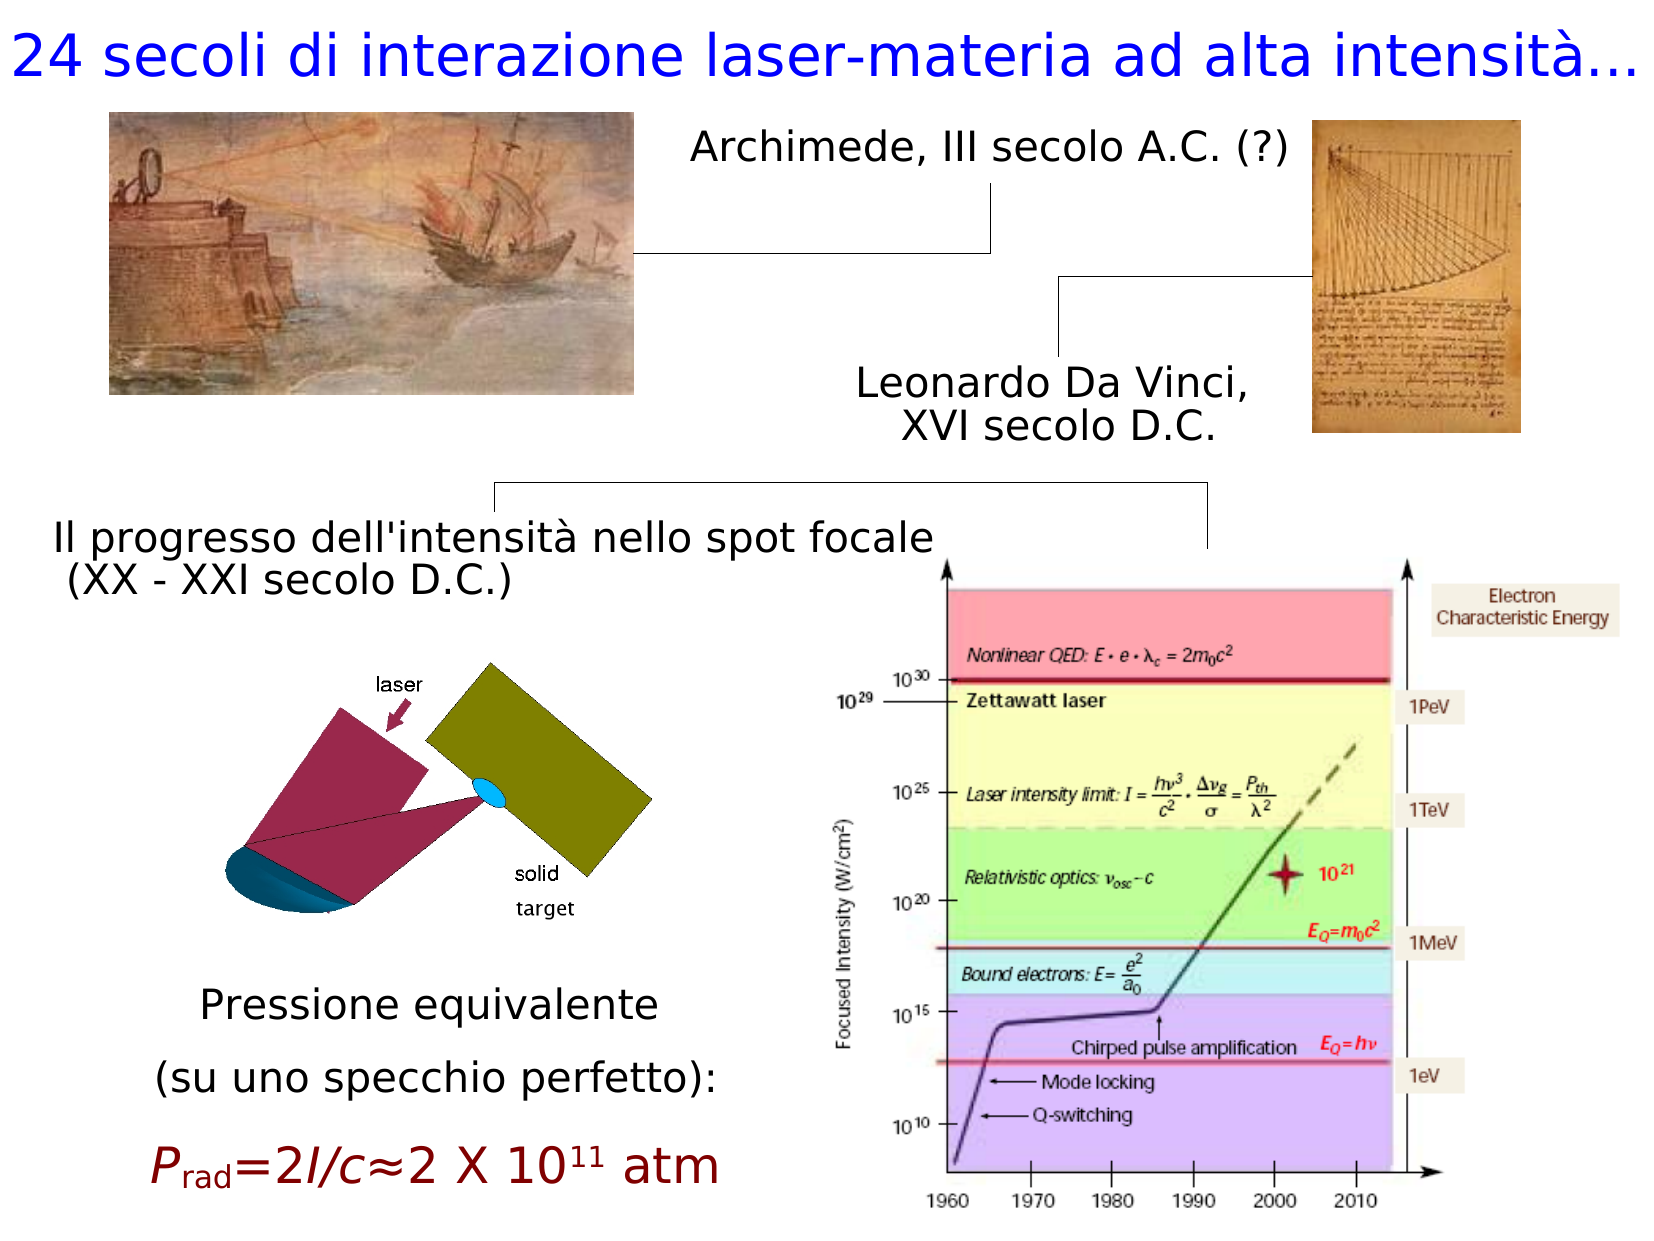

24 secoli di interazione laser-materia ad alta intensità...
Archimede, III secolo A.C. (?)
Leonardo Da Vinci,
XVI secolo D.C.
Il progresso dell'intensità nello spot focale
 (XX - XXI secolo D.C.)
Pressione equivalente
(su uno specchio perfetto):
Prad=2I/c≈2 X 1011 atm